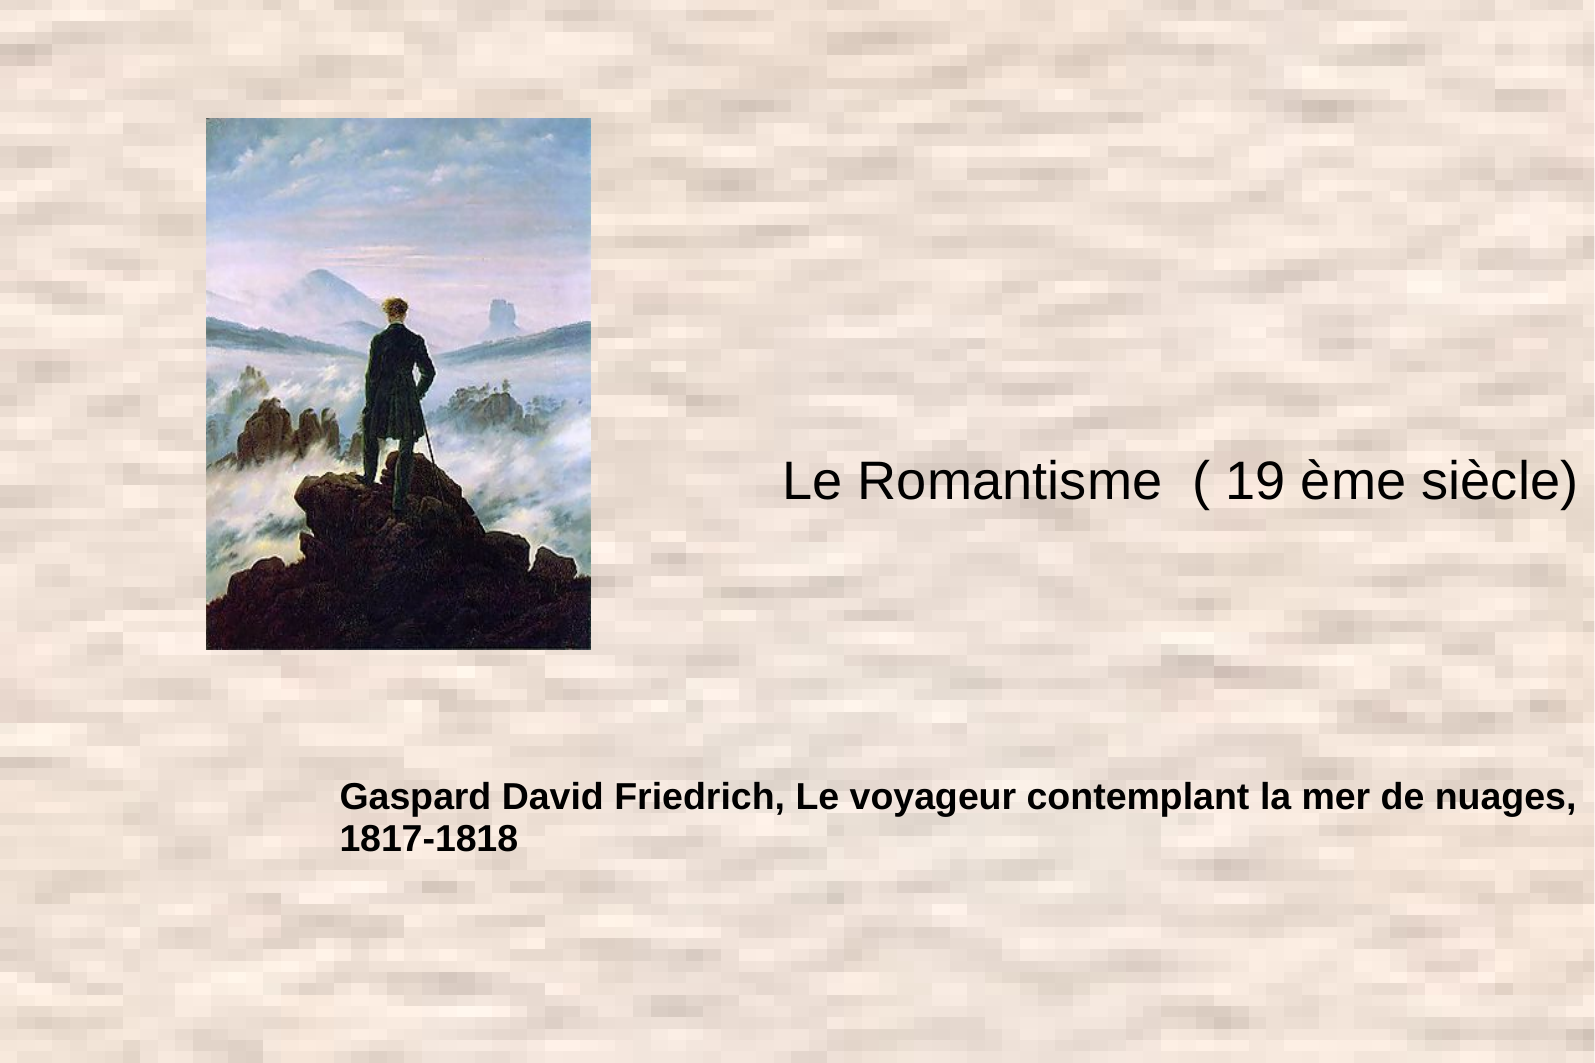

Le Romantisme ( 19 ème siècle)
Gaspard David Friedrich, Le voyageur contemplant la mer de nuages, 1817-1818